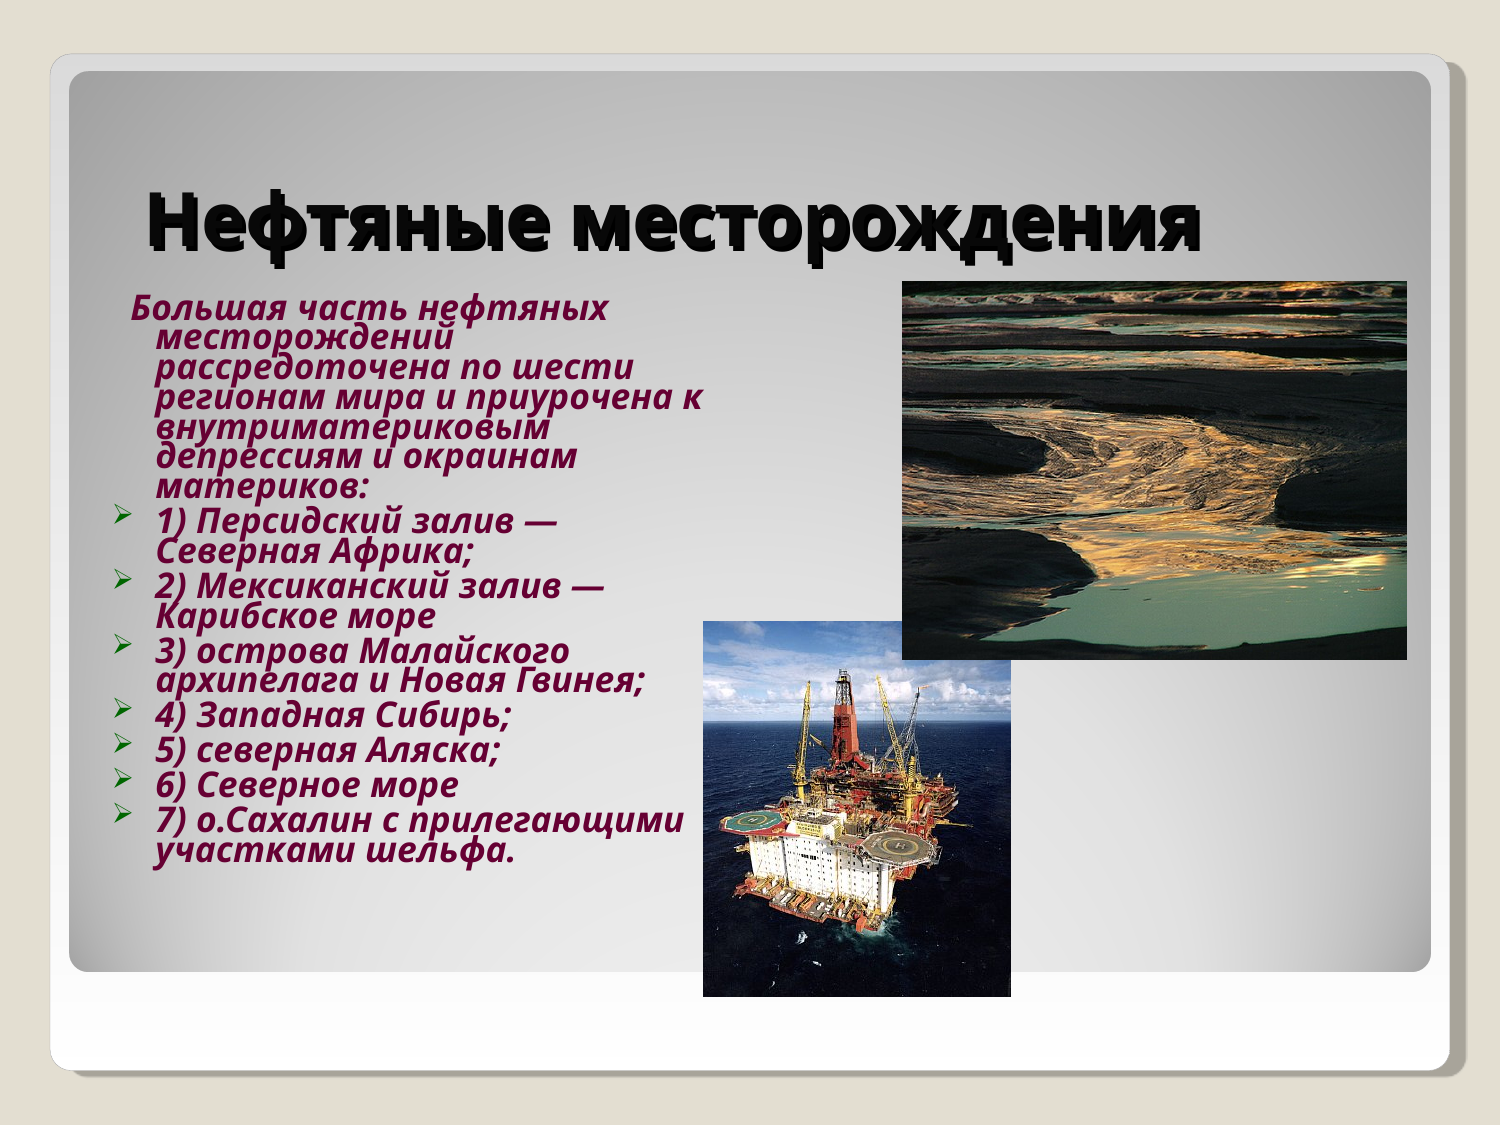

# Нефтяные месторождения
 Большая часть нефтяных месторождений рассредоточена по шести регионам мира и приурочена к внутриматериковым депрессиям и окраинам материков:
1) Персидский залив — Северная Африка;
2) Мексиканский залив — Карибское море
3) острова Малайского архипелага и Новая Гвинея;
4) Западная Сибирь;
5) северная Аляска;
6) Северное море
7) о.Сахалин с прилегающими участками шельфа.